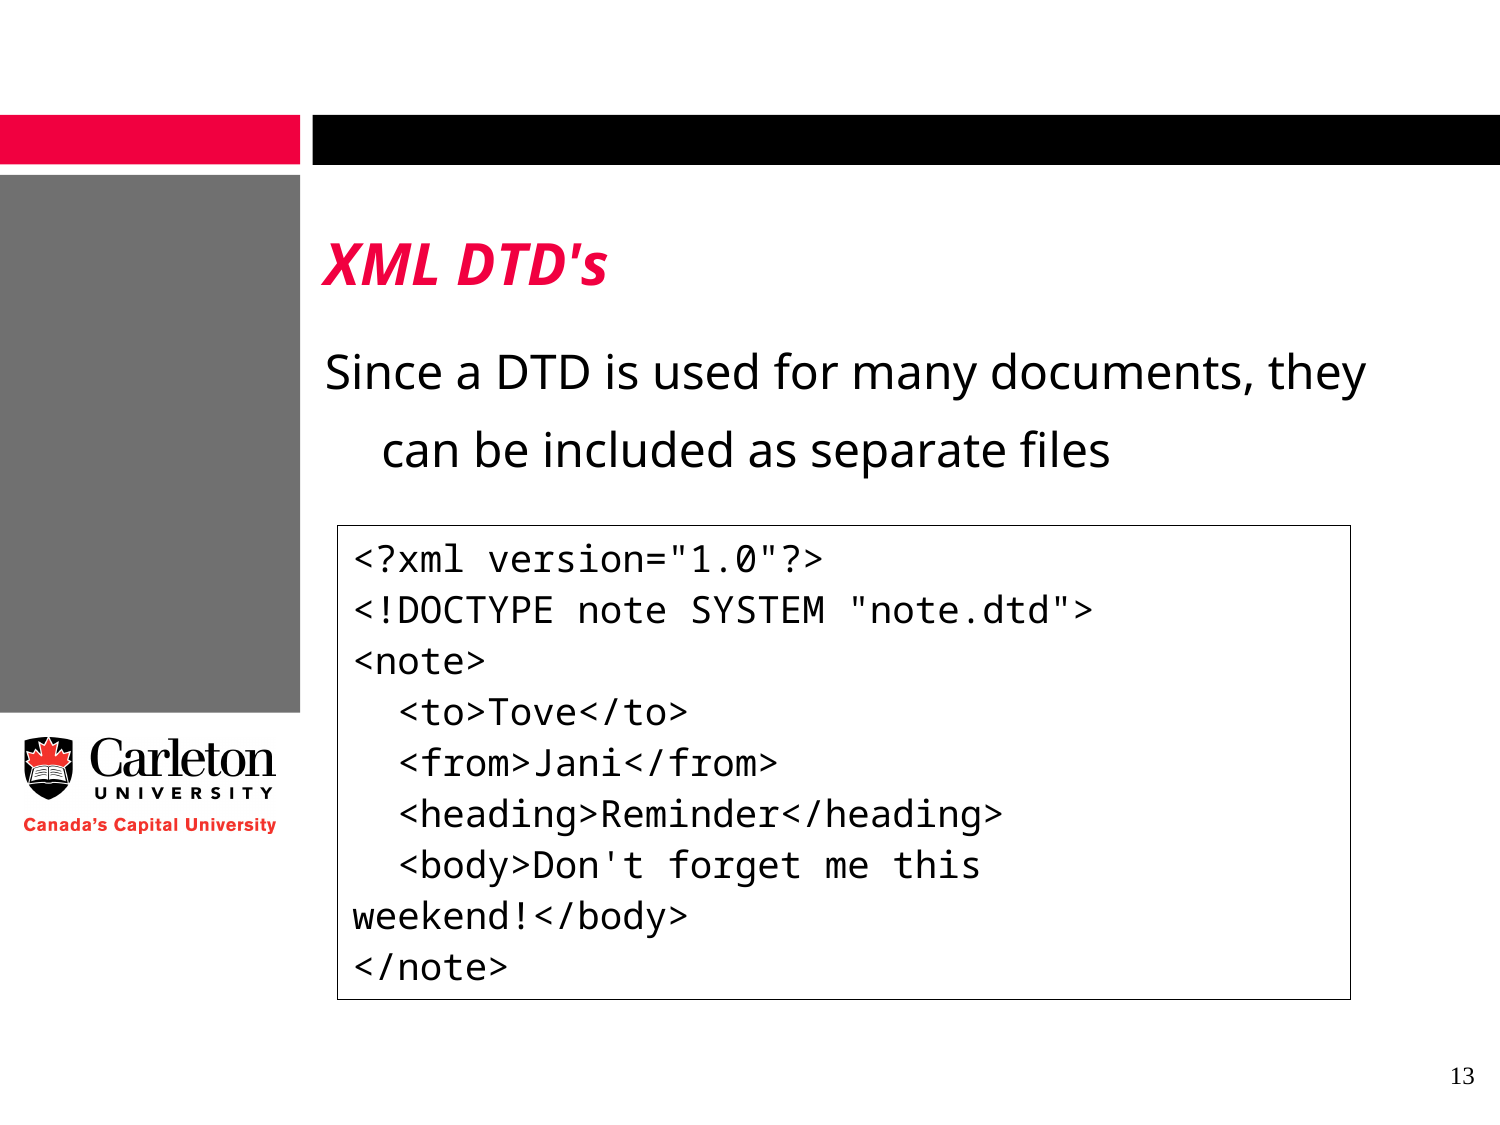

# XML DTD's
Since a DTD is used for many documents, they can be included as separate files
<?xml version="1.0"?>
<!DOCTYPE note SYSTEM "note.dtd">
<note>
 <to>Tove</to>
 <from>Jani</from>
 <heading>Reminder</heading>
 <body>Don't forget me this weekend!</body>
</note>
13